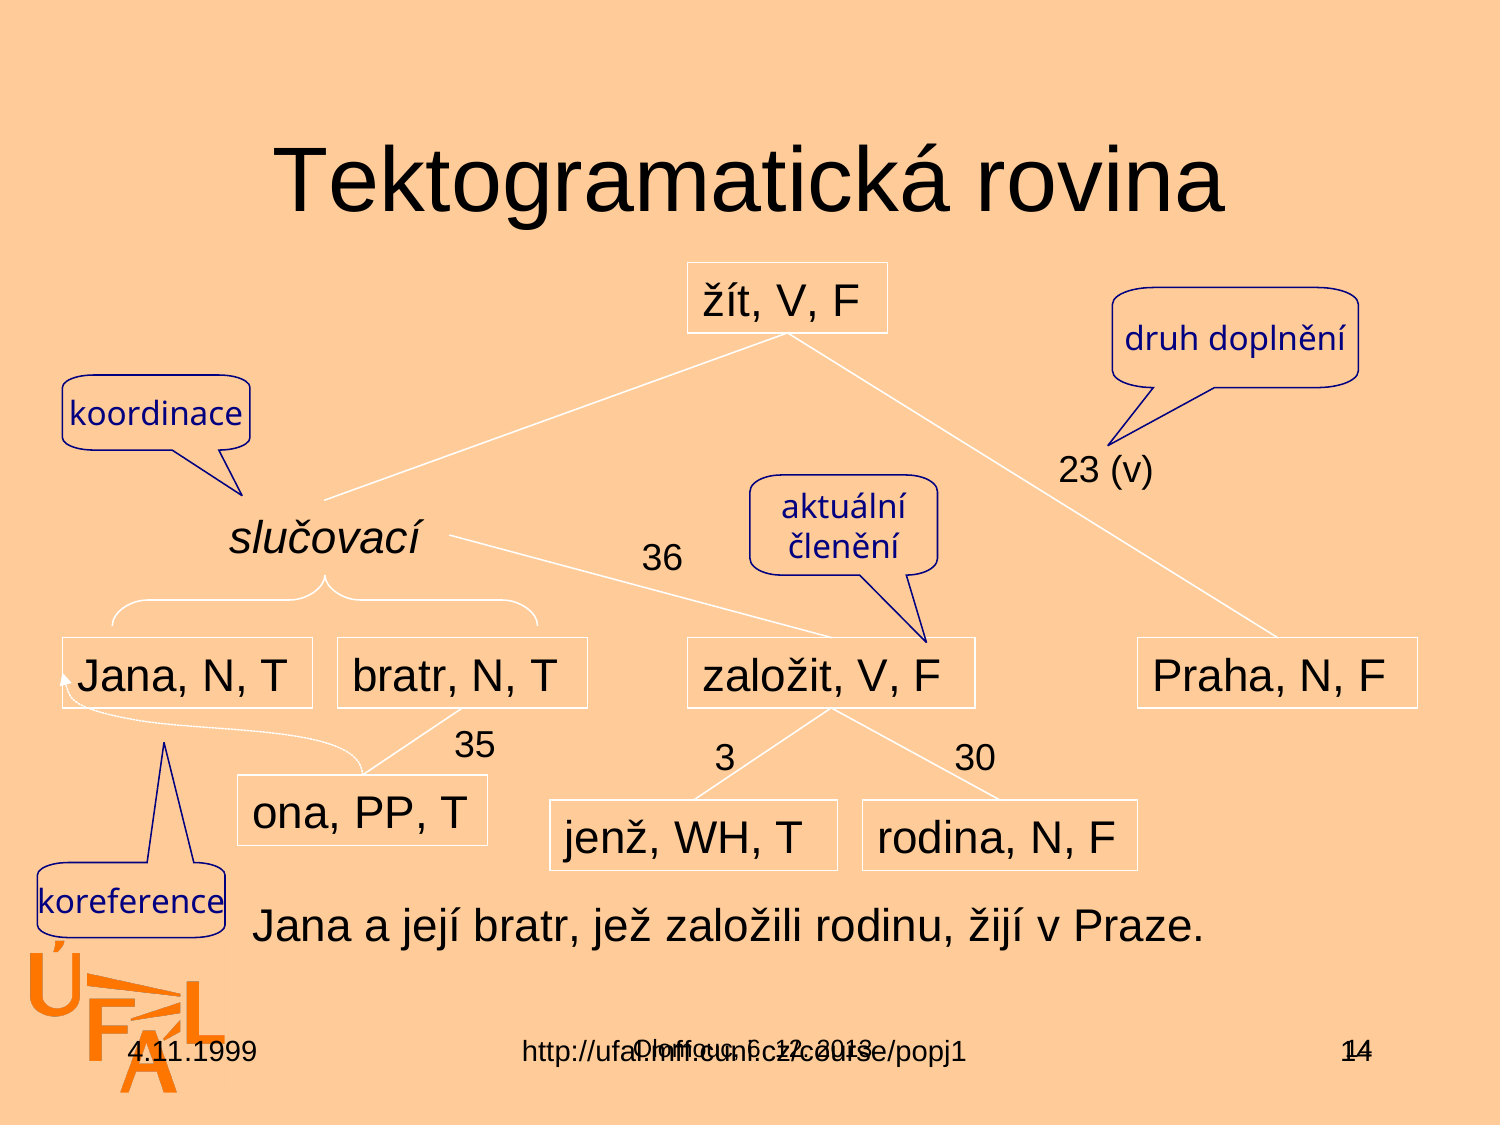

# Tektogramatická rovina
žít, V, F
druh doplnění
koordinace
23 (v)
aktuální
členění
slučovací
36
Jana, N, T
bratr, N, T
založit, V, F
Praha, N, F
35
3
30
ona, PP, T
jenž, WH, T
rodina, N, F
koreference
Jana a její bratr, jež založili rodinu, žijí v Praze.
4.11.1999
Olomouc, 6. 12. 2013
http://ufal.mff.cuni.cz/course/popj1
14